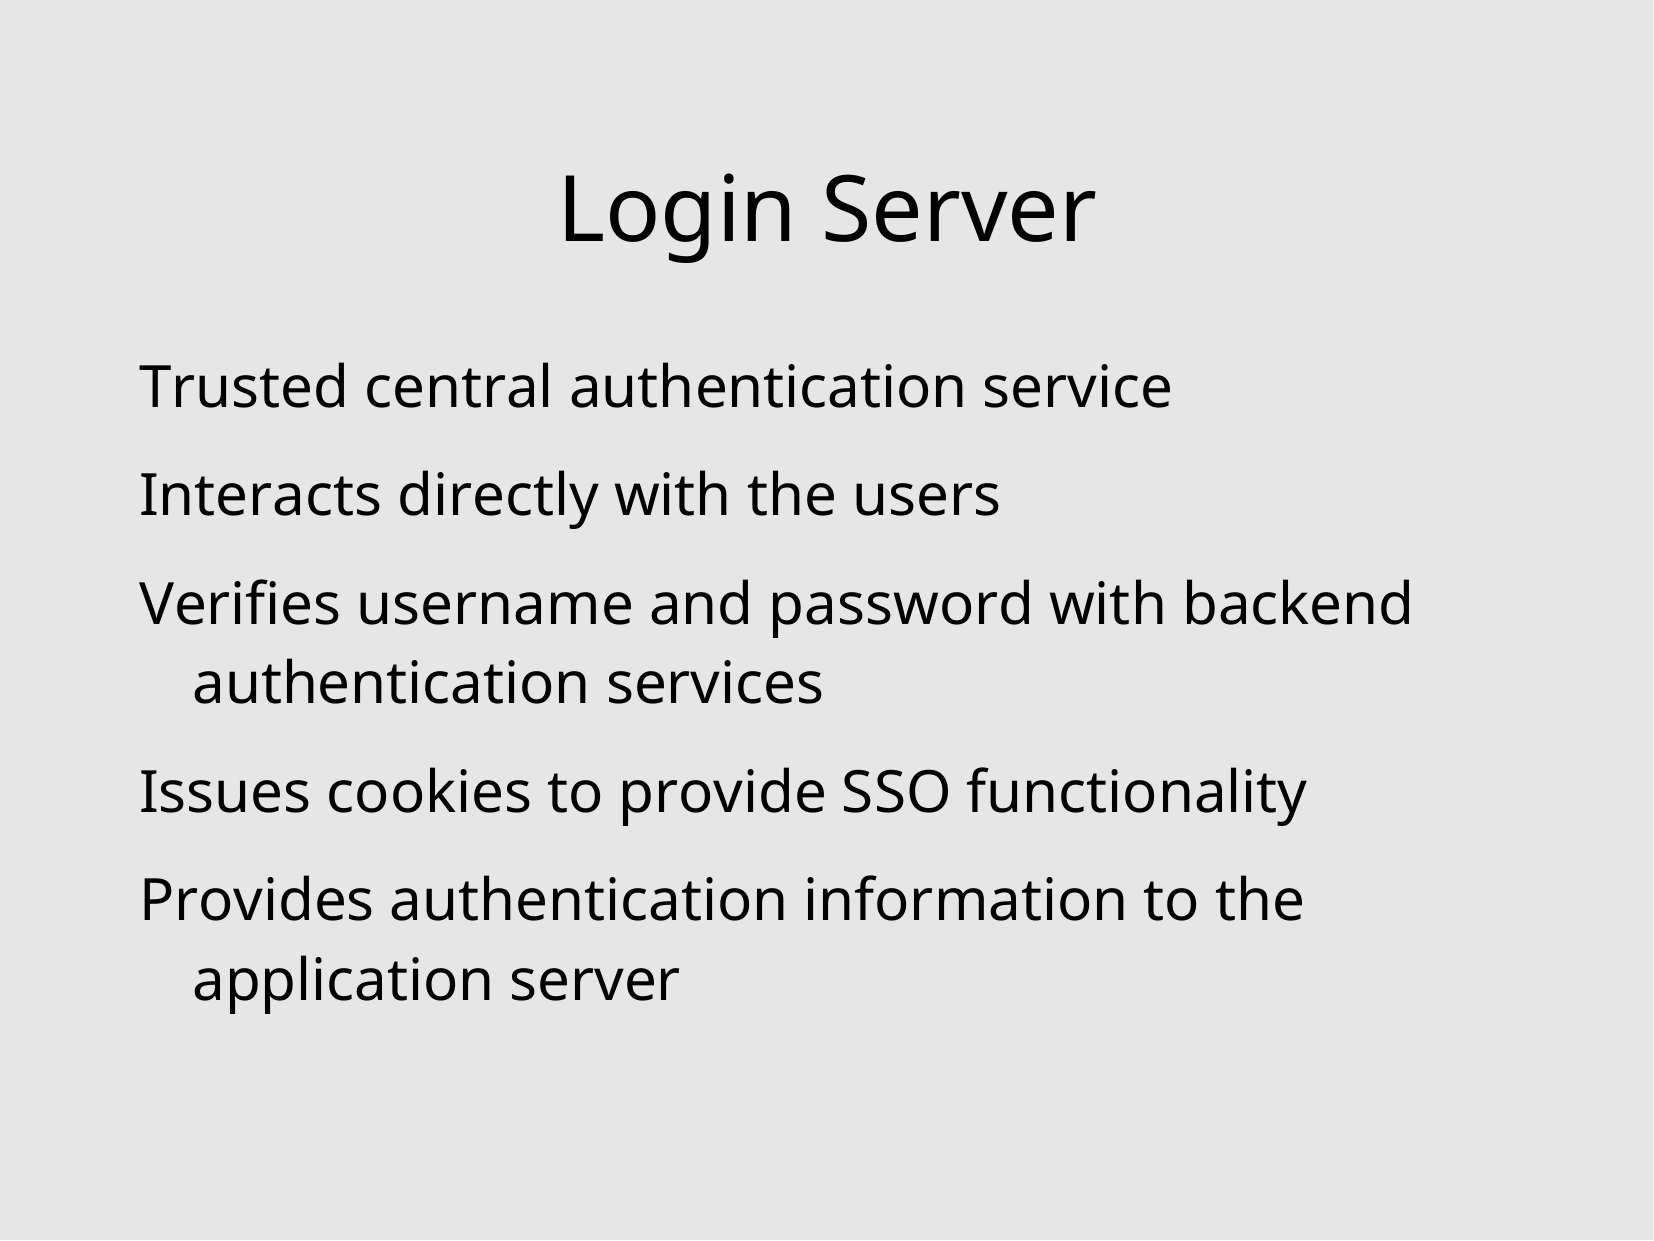

# Login Server
Trusted central authentication service
Interacts directly with the users
Verifies username and password with backend authentication services
Issues cookies to provide SSO functionality
Provides authentication information to the application server